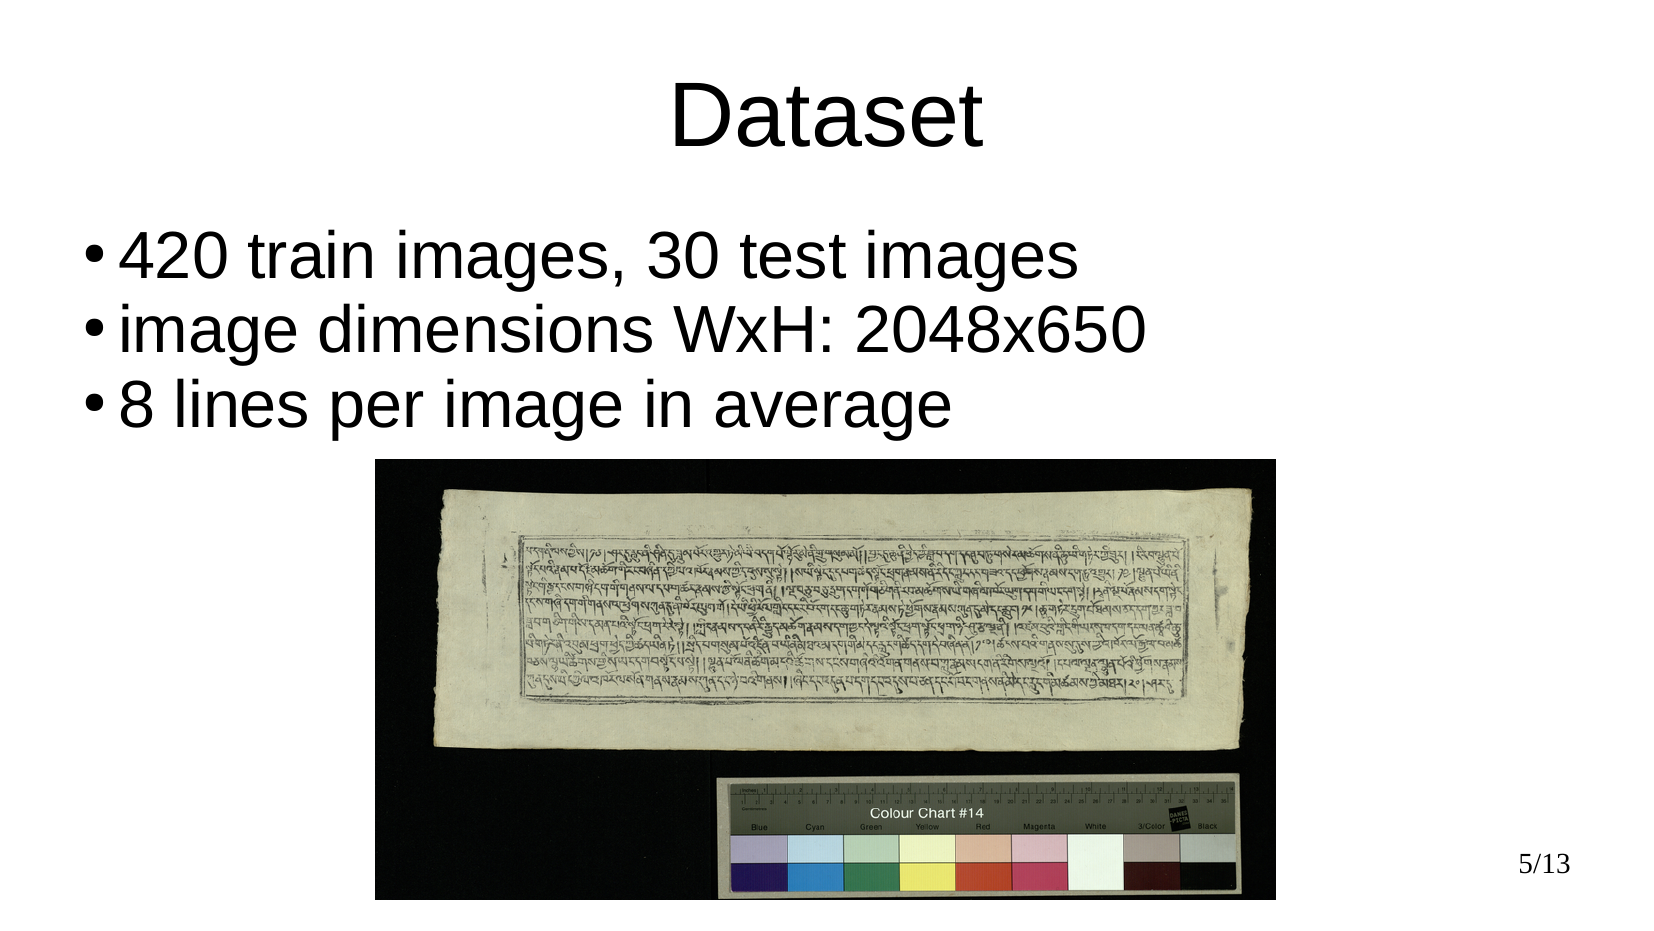

# Dataset
420 train images, 30 test images
image dimensions WxH: 2048x650
8 lines per image in average
5